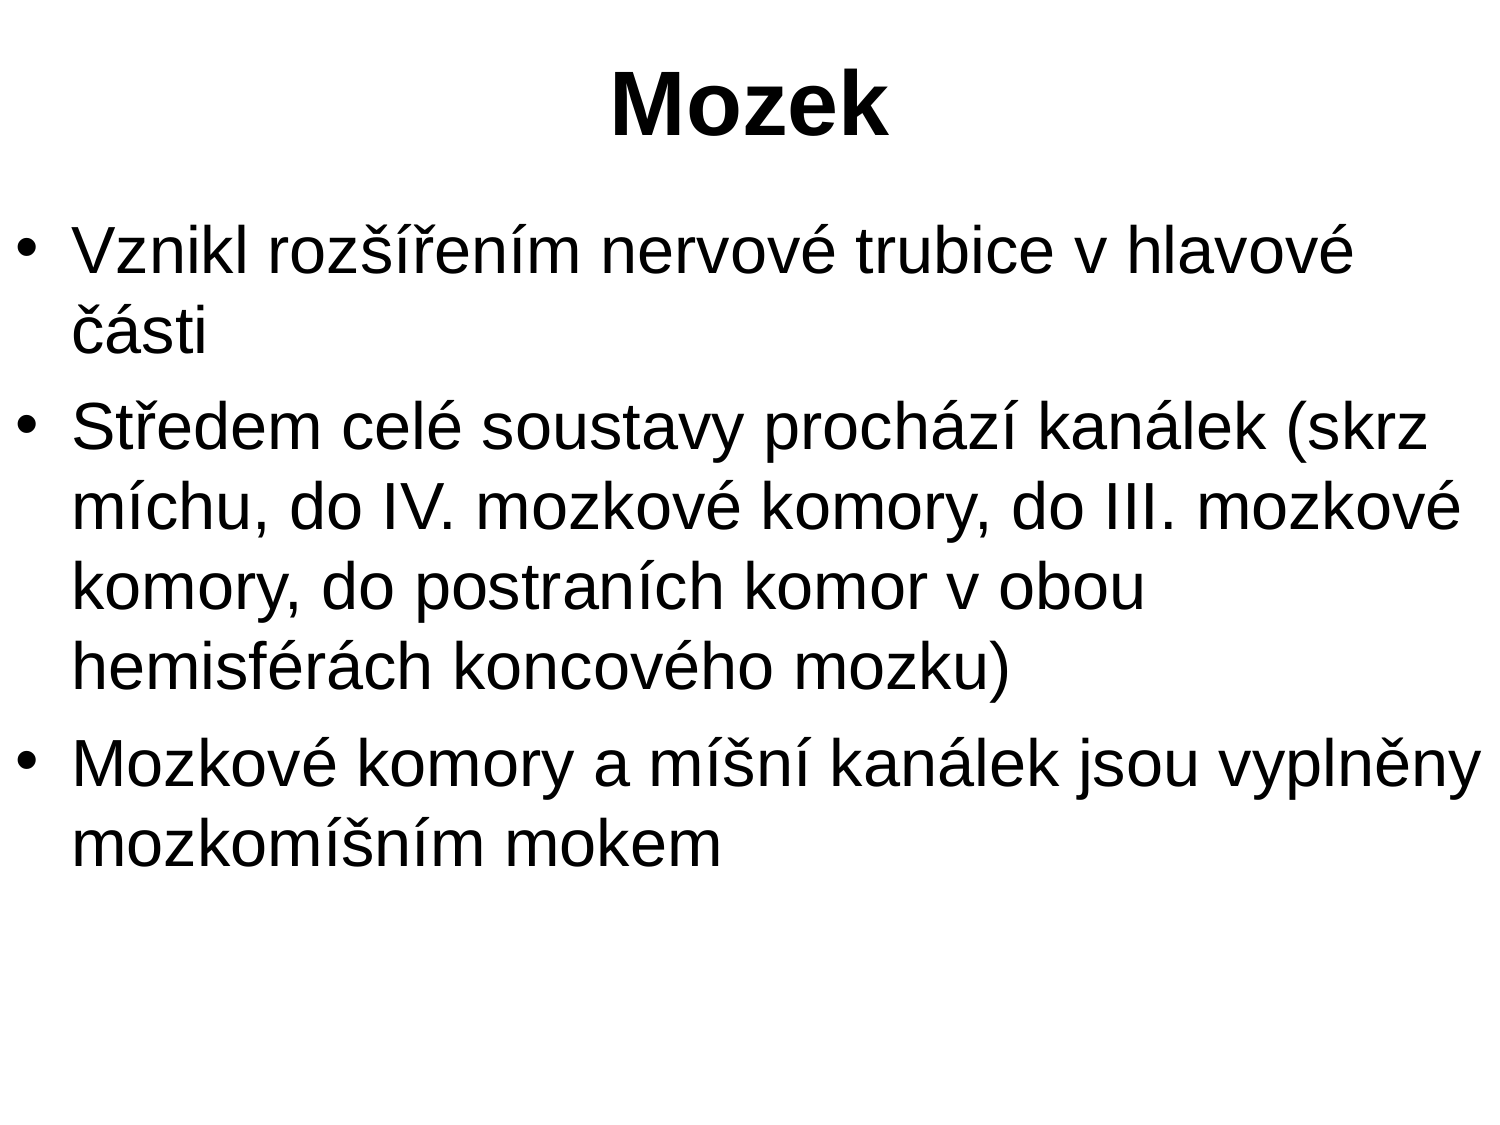

# Mozek
Vznikl rozšířením nervové trubice v hlavové části
Středem celé soustavy prochází kanálek (skrz míchu, do IV. mozkové komory, do III. mozkové komory, do postraních komor v obou hemisférách koncového mozku)
Mozkové komory a míšní kanálek jsou vyplněny mozkomíšním mokem